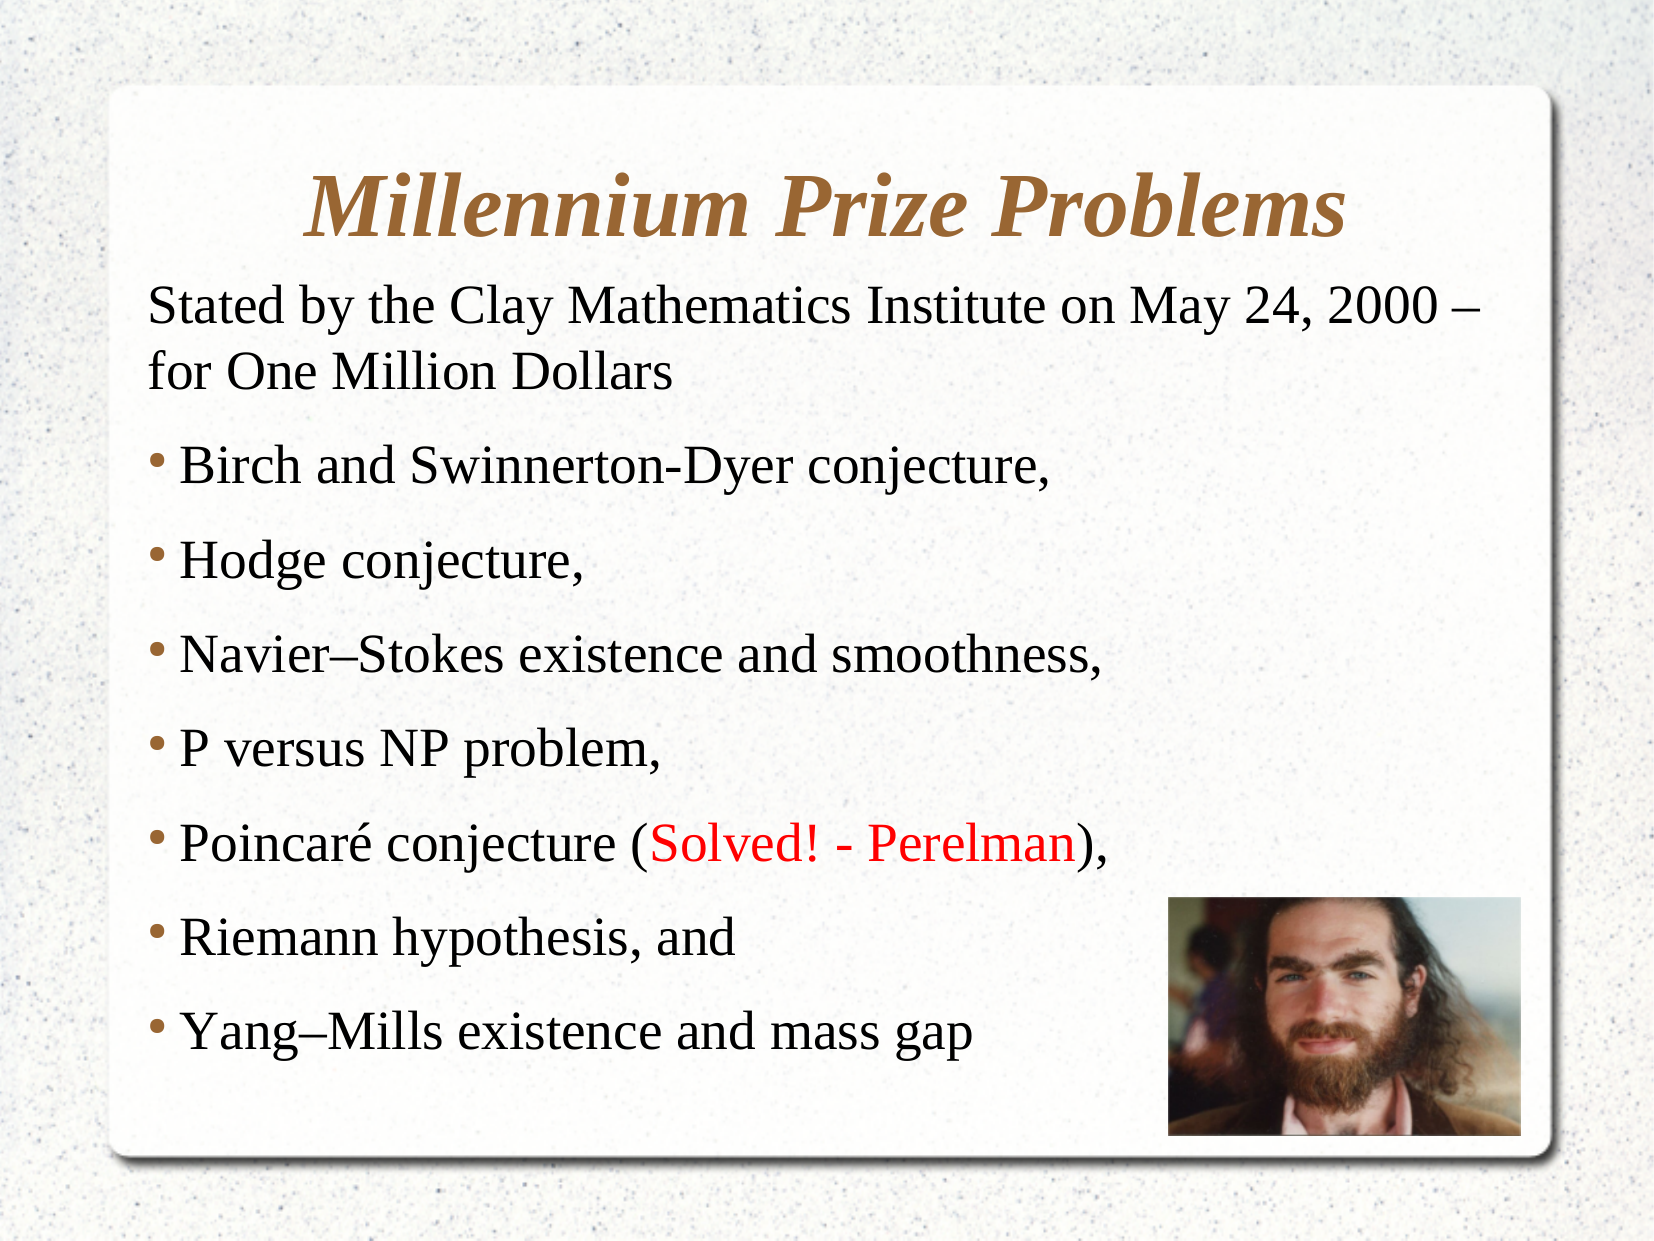

# Millennium Prize Problems
Stated by the Clay Mathematics Institute on May 24, 2000 – for One Million Dollars
 Birch and Swinnerton-Dyer conjecture,
 Hodge conjecture,
 Navier–Stokes existence and smoothness,
 P versus NP problem,
 Poincaré conjecture (Solved! - Perelman),
 Riemann hypothesis, and
 Yang–Mills existence and mass gap